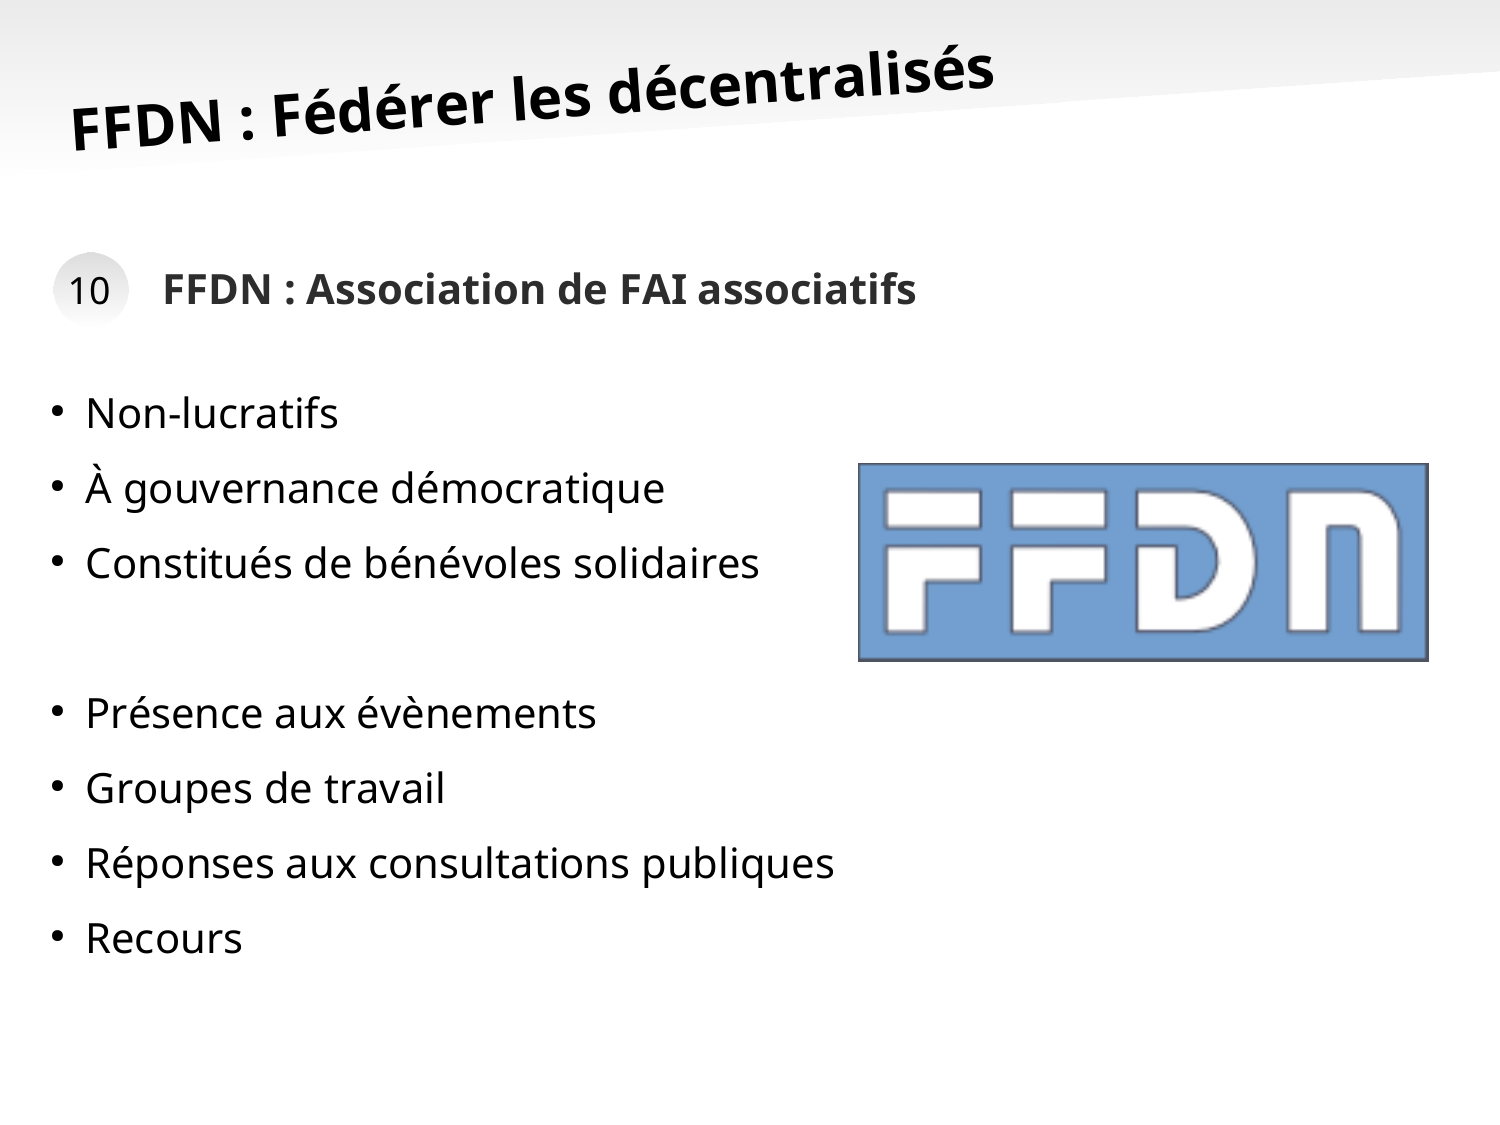

FFDN : Fédérer les décentralisés
FFDN : Association de FAI associatifs
10
Non-lucratifs
À gouvernance démocratique
Constitués de bénévoles solidaires
Présence aux évènements
Groupes de travail
Réponses aux consultations publiques
Recours
5